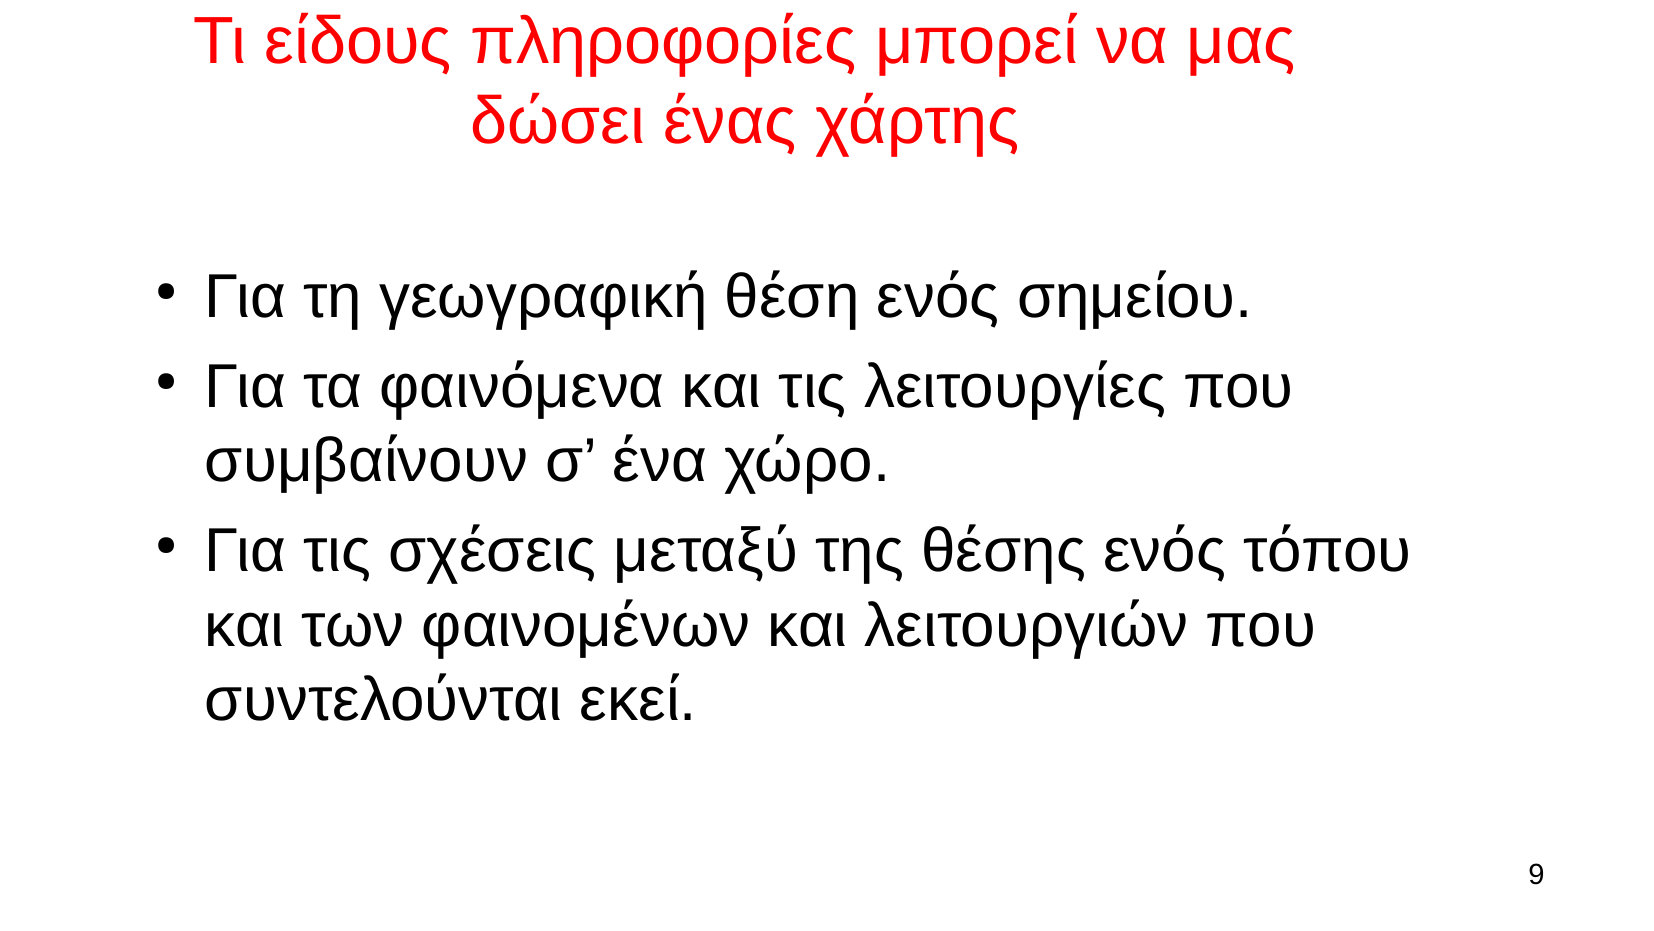

# Τι είδους πληροφορίες μπορεί να μας δώσει ένας χάρτης
Για τη γεωγραφική θέση ενός σημείου.
Για τα φαινόμενα και τις λειτουργίες που συμβαίνουν σ’ ένα χώρο.
Για τις σχέσεις μεταξύ της θέσης ενός τόπου και των φαινομένων και λειτουργιών που συντελούνται εκεί.